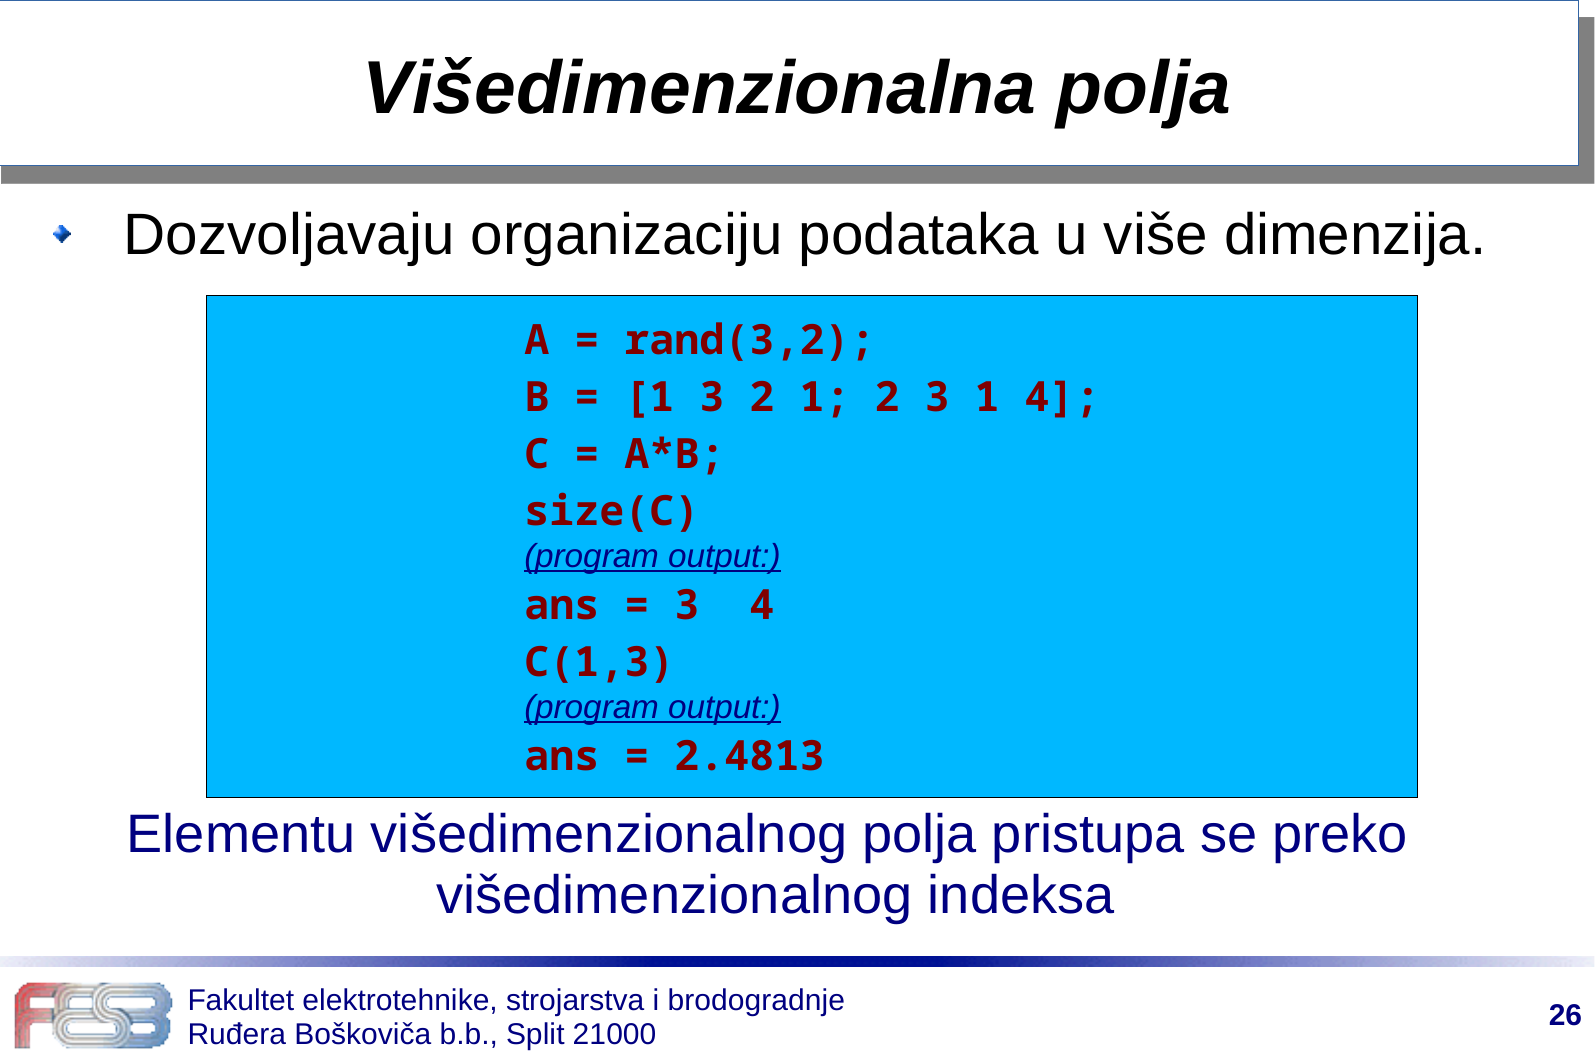

# Višedimenzionalna polja
Dozvoljavaju organizaciju podataka u više dimenzija.
A = rand(3,2);
B = [1 3 2 1; 2 3 1 4];
C = A*B;
size(C)
(program output:)
ans = 3 4
C(1,3)
(program output:)
ans = 2.4813
Elementu višedimenzionalnog polja pristupa se preko
višedimenzionalnog indeksa